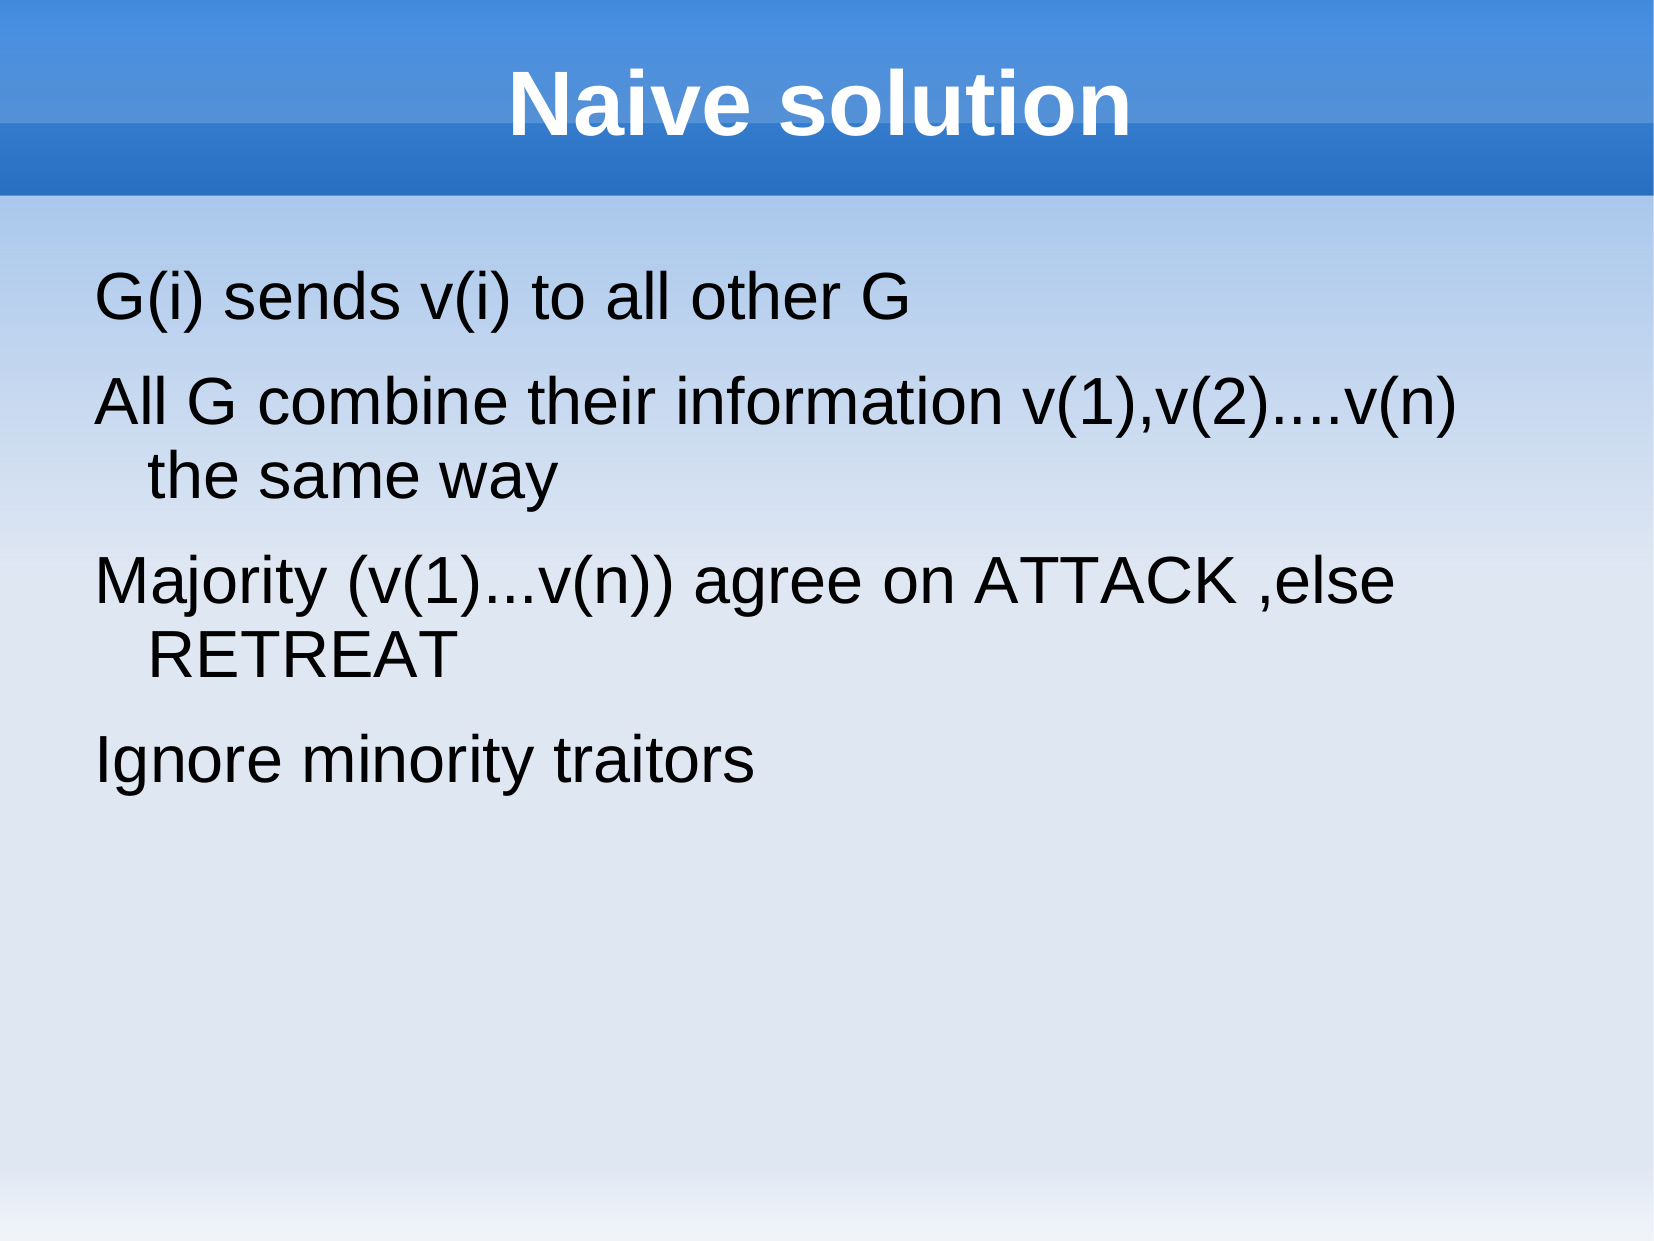

# Naive solution
G(i) sends v(i) to all other G
All G combine their information v(1),v(2)....v(n) the same way
Majority (v(1)...v(n)) agree on ATTACK ,else RETREAT
Ignore minority traitors